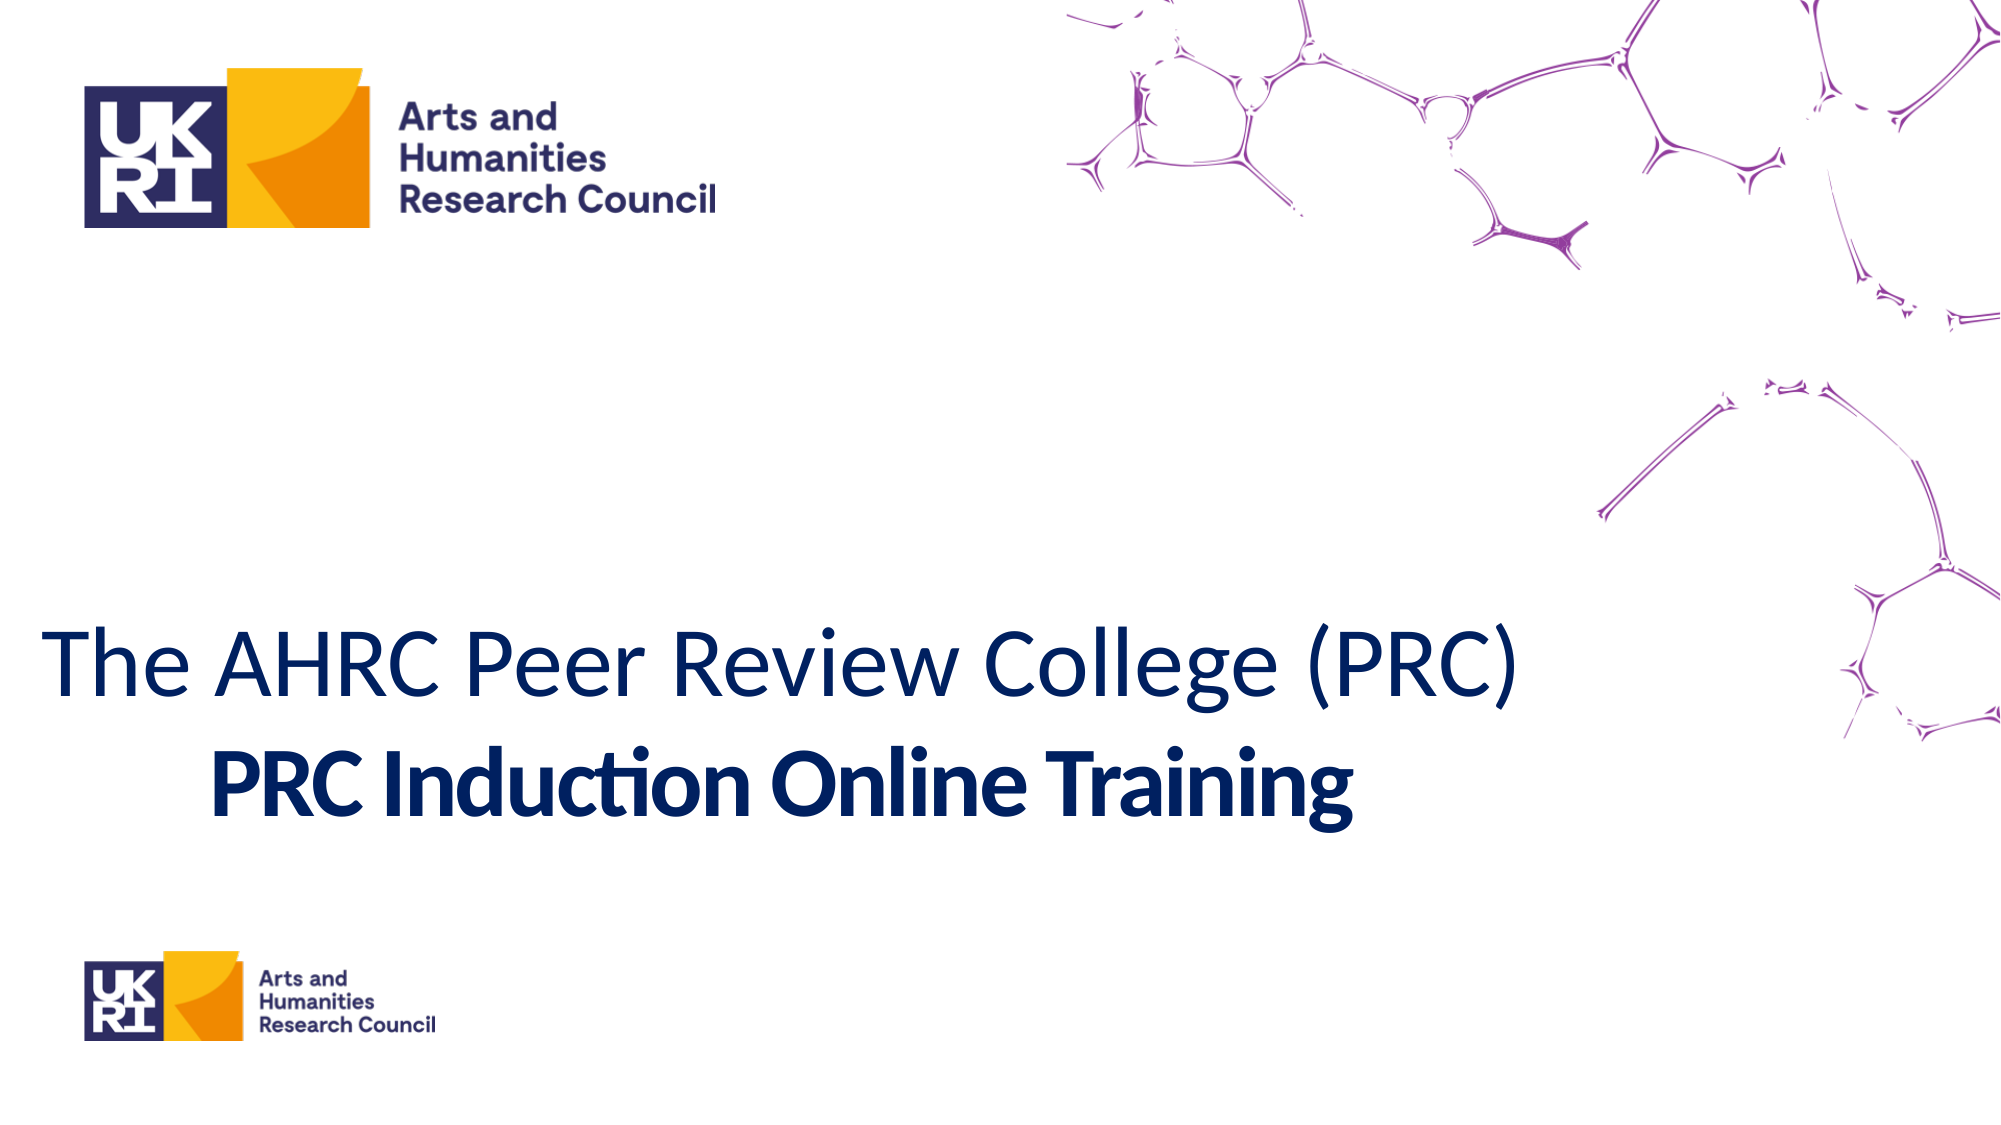

The AHRC Peer Review College (PRC)
PRC Induction Online Training